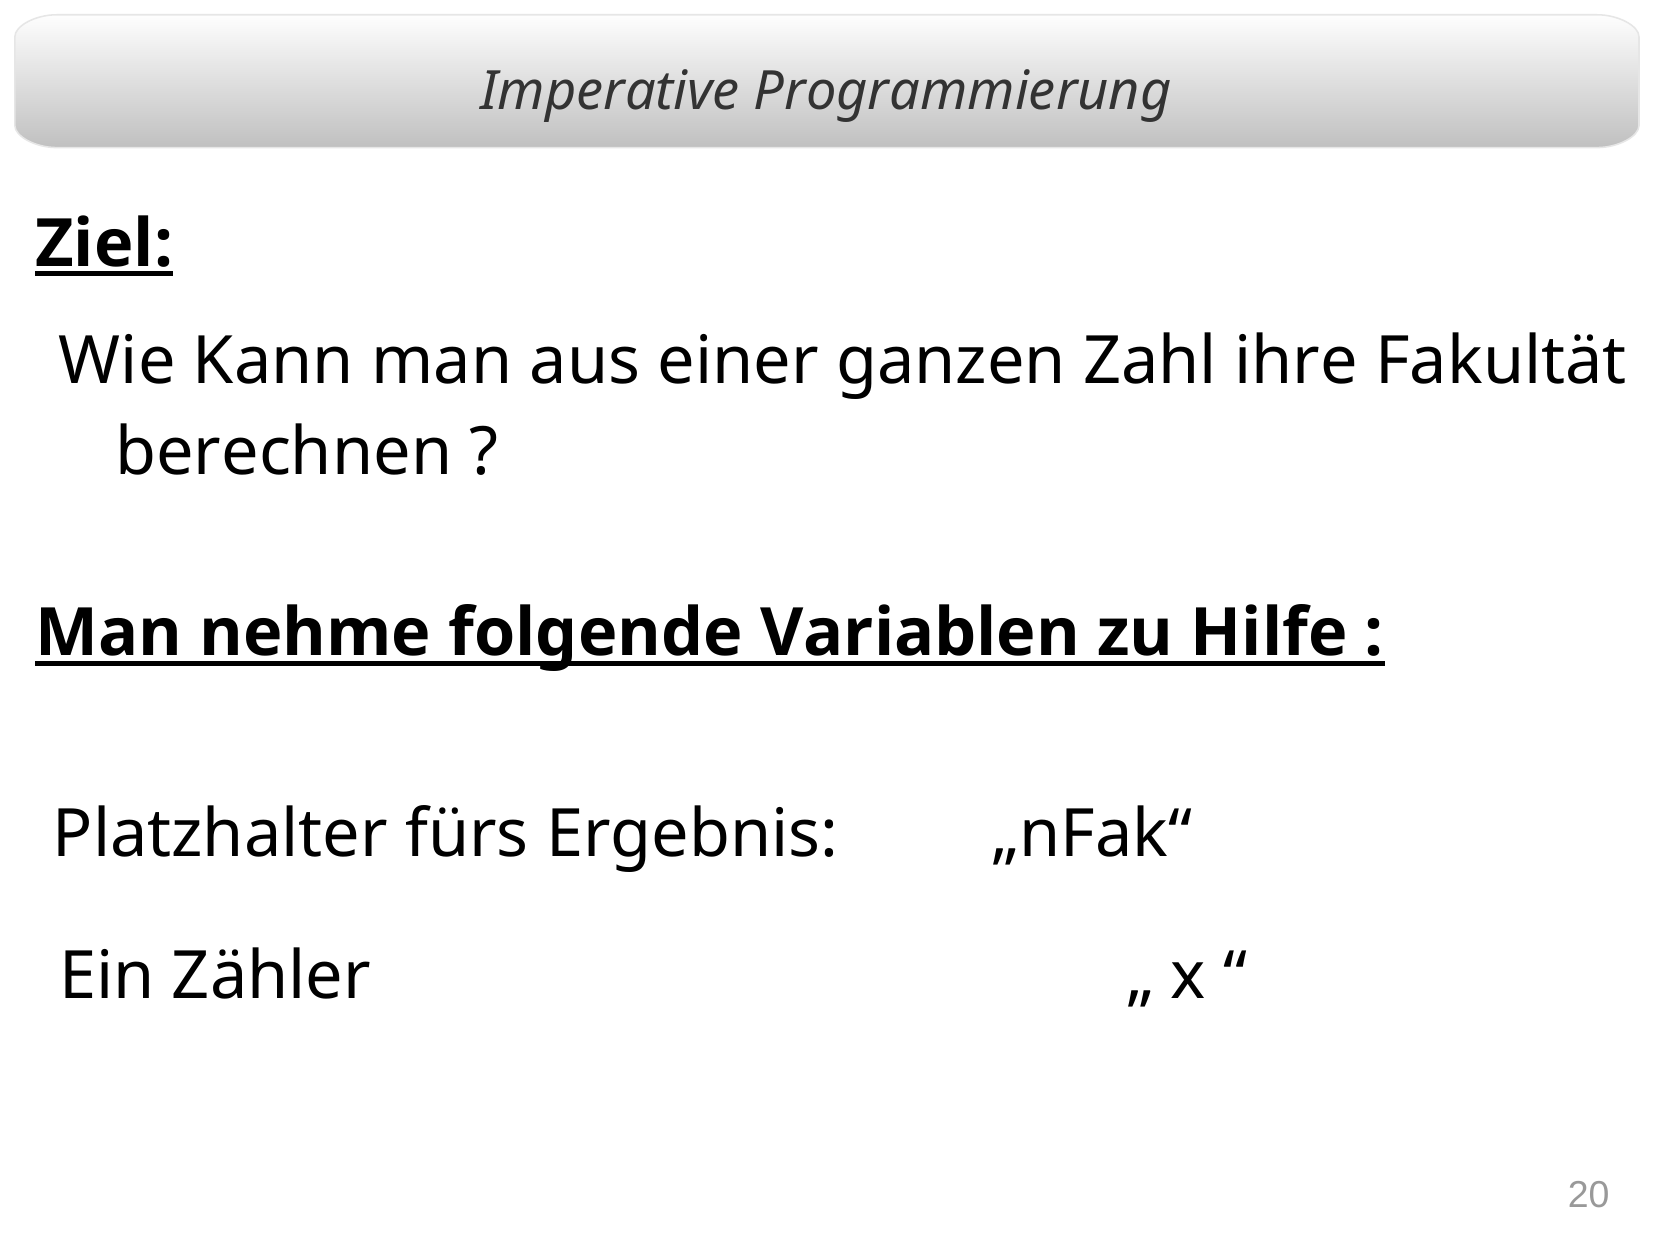

# Imperative Programmierung
Ziel:
Wie Kann man aus einer ganzen Zahl ihre Fakultät berechnen ?
Man nehme folgende Variablen zu Hilfe :
Platzhalter fürs Ergebnis:		 	„nFak“
Ein Zähler			 		 „ x “